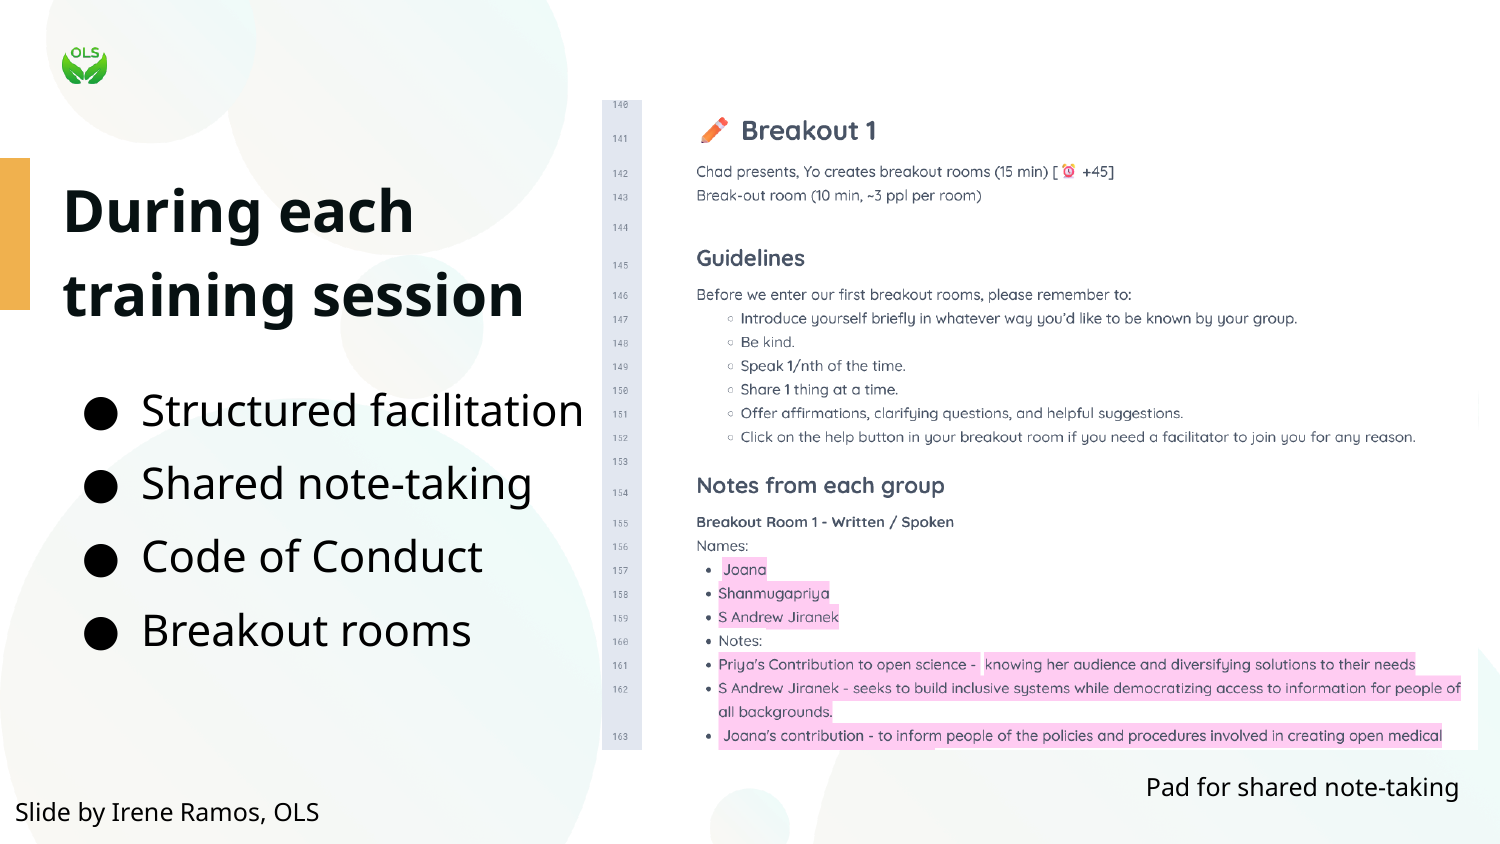

During each training session
# Structured facilitation
Shared note-taking
Code of Conduct
Breakout rooms
Pad for shared note-taking
Slide by Irene Ramos, OLS